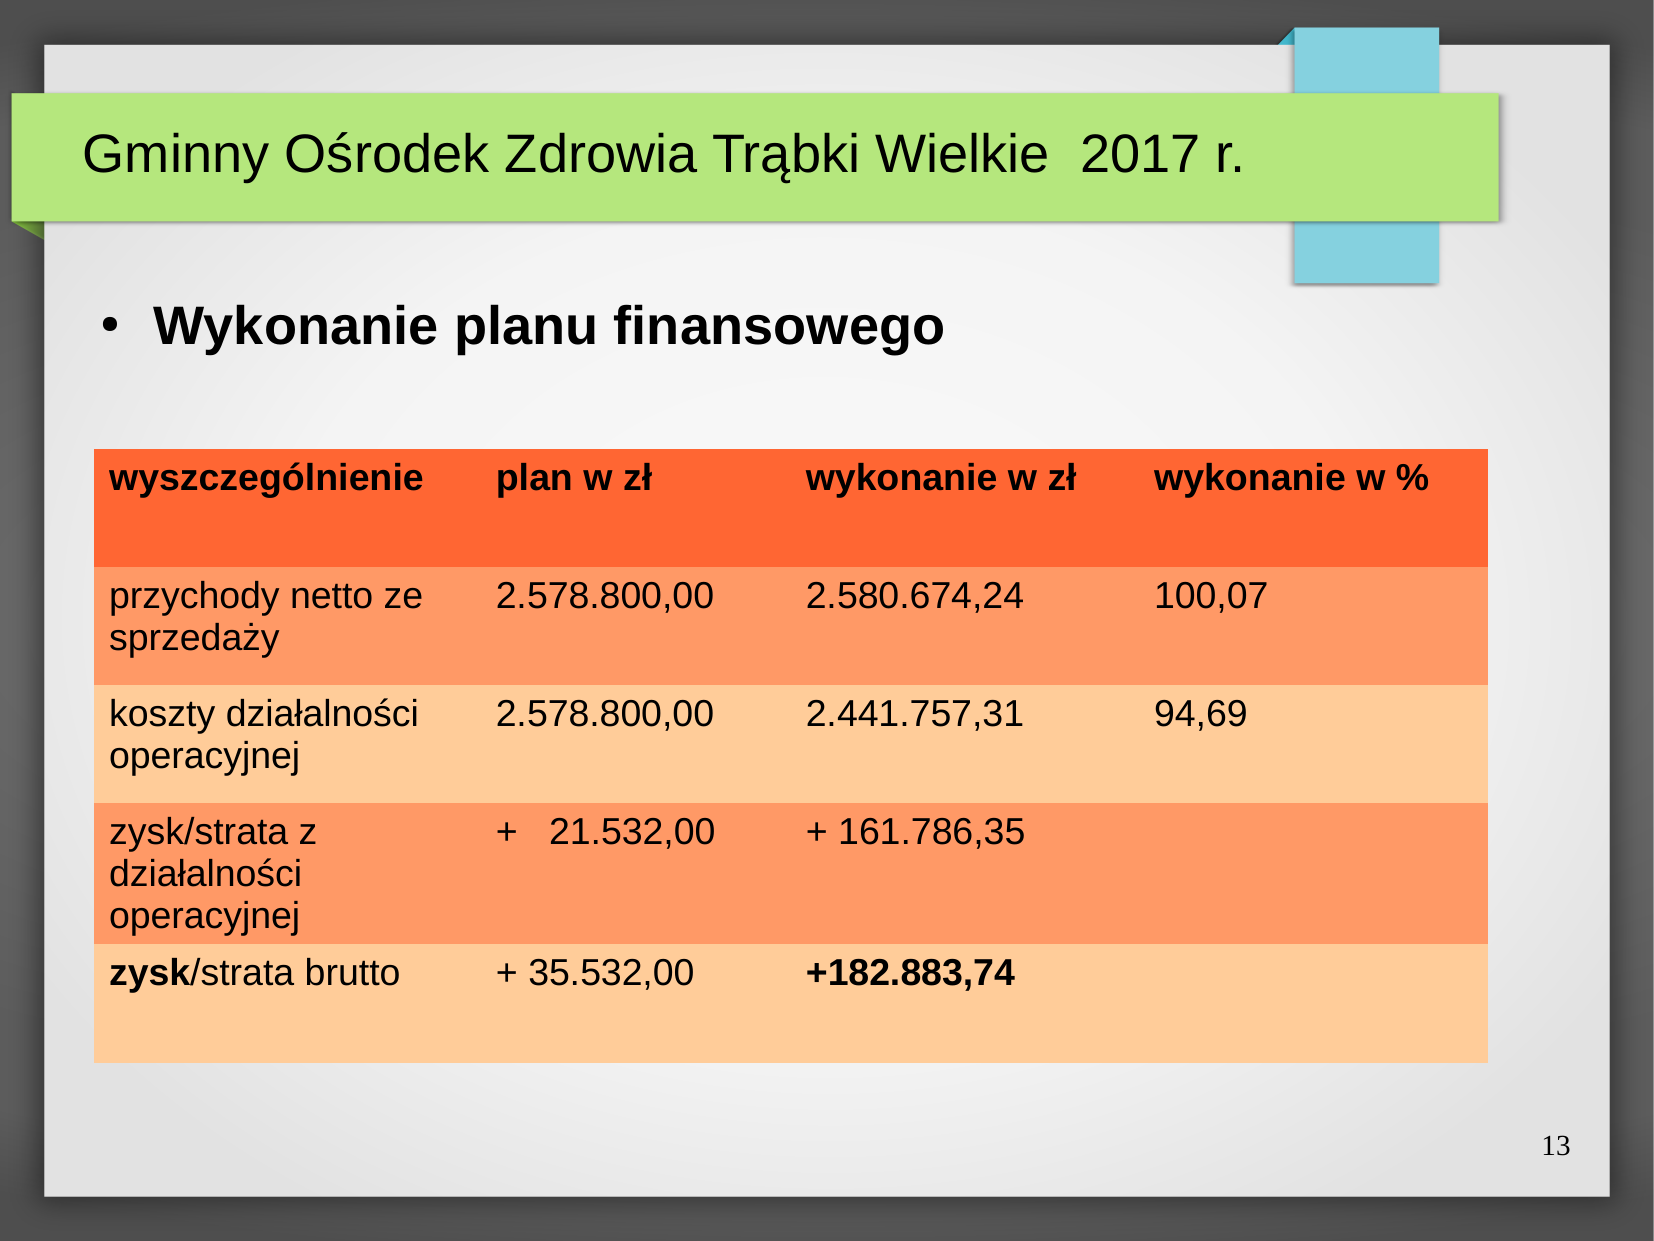

# Gminny Ośrodek Zdrowia Trąbki Wielkie 2017 r.
Wykonanie planu finansowego
| wyszczególnienie | plan w zł | wykonanie w zł | wykonanie w % |
| --- | --- | --- | --- |
| przychody netto ze sprzedaży | 2.578.800,00 | 2.580.674,24 | 100,07 |
| koszty działalności operacyjnej | 2.578.800,00 | 2.441.757,31 | 94,69 |
| zysk/strata z działalności operacyjnej | + 21.532,00 | + 161.786,35 | |
| zysk/strata brutto | + 35.532,00 | +182.883,74 | |
13